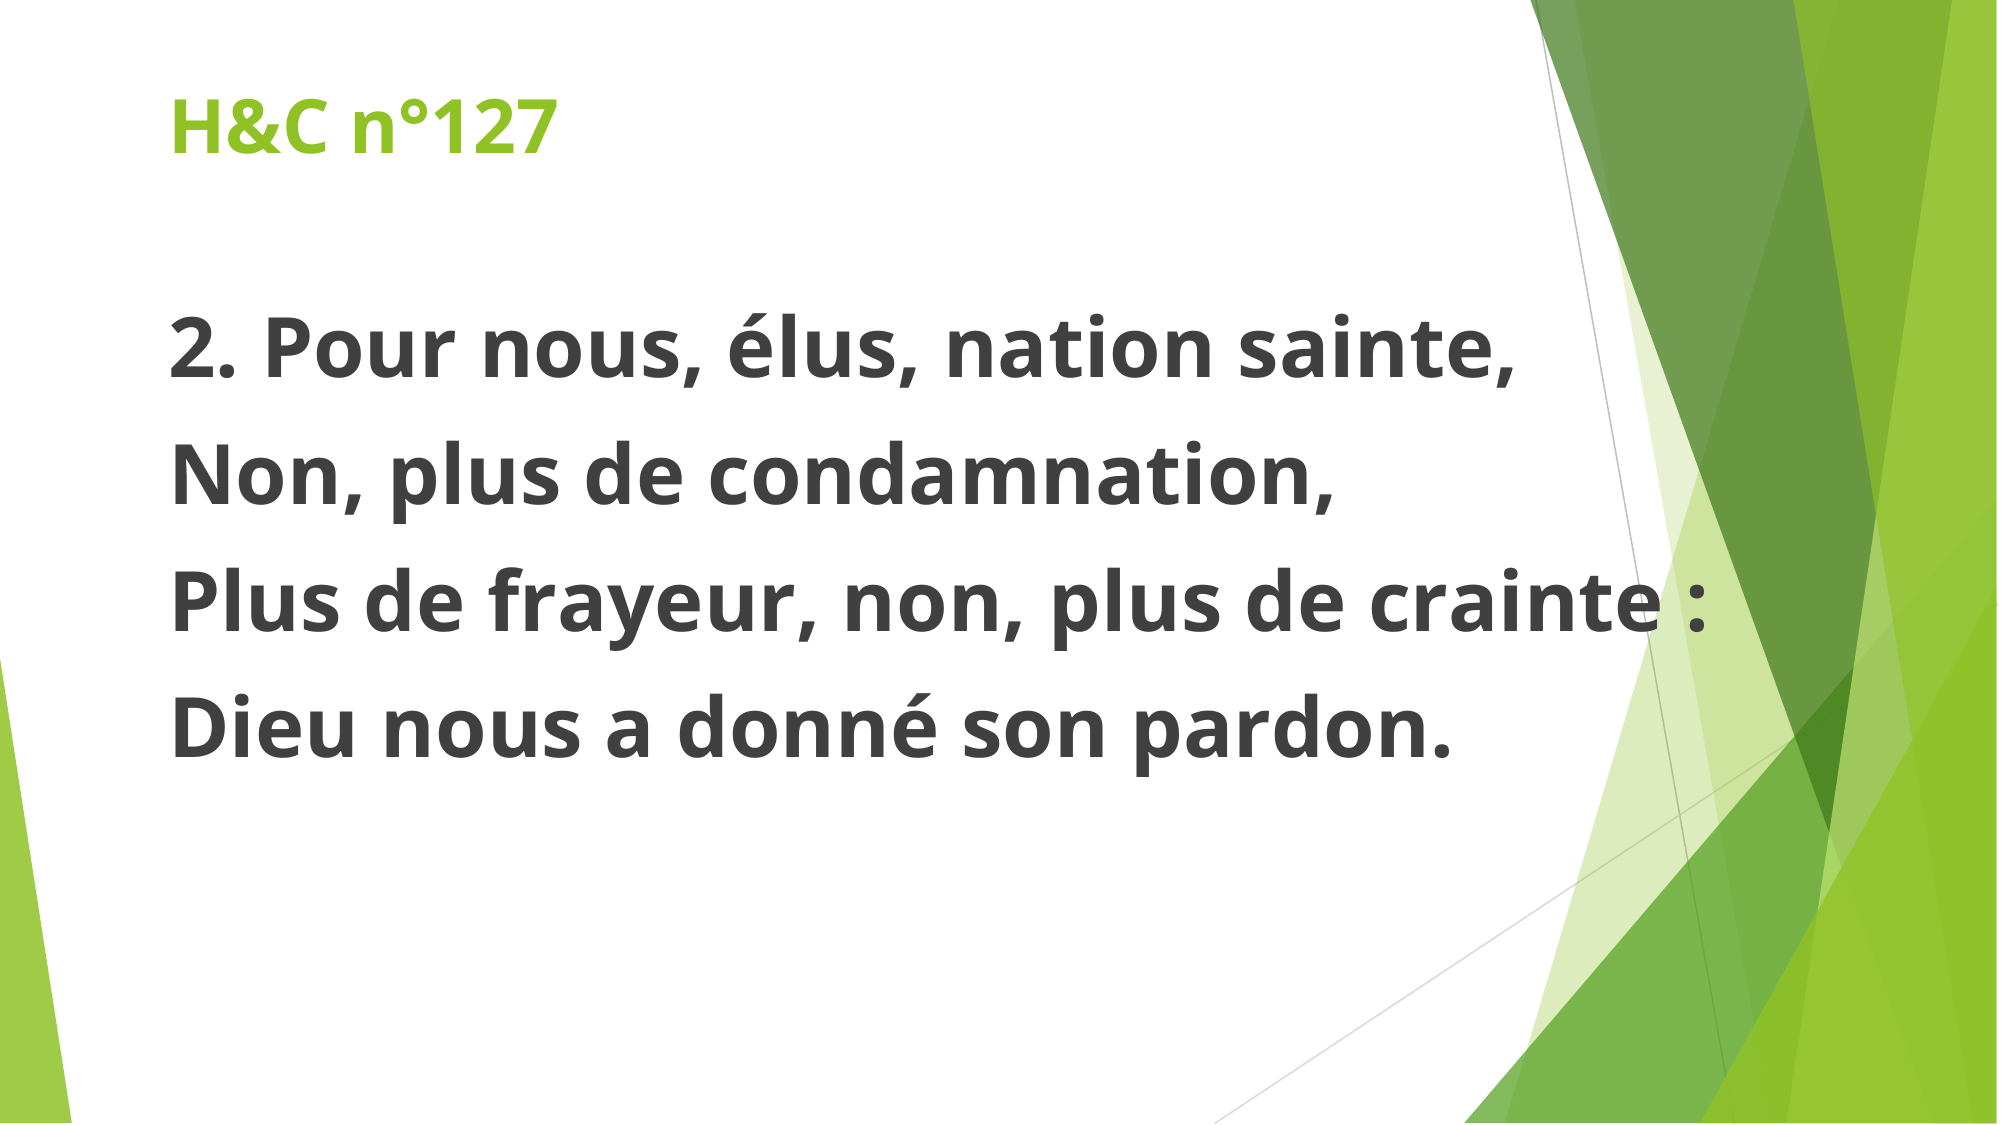

H&C n°127
2. Pour nous, élus, nation sainte,
Non, plus de condamnation,
Plus de frayeur, non, plus de crainte :
Dieu nous a donné son pardon.